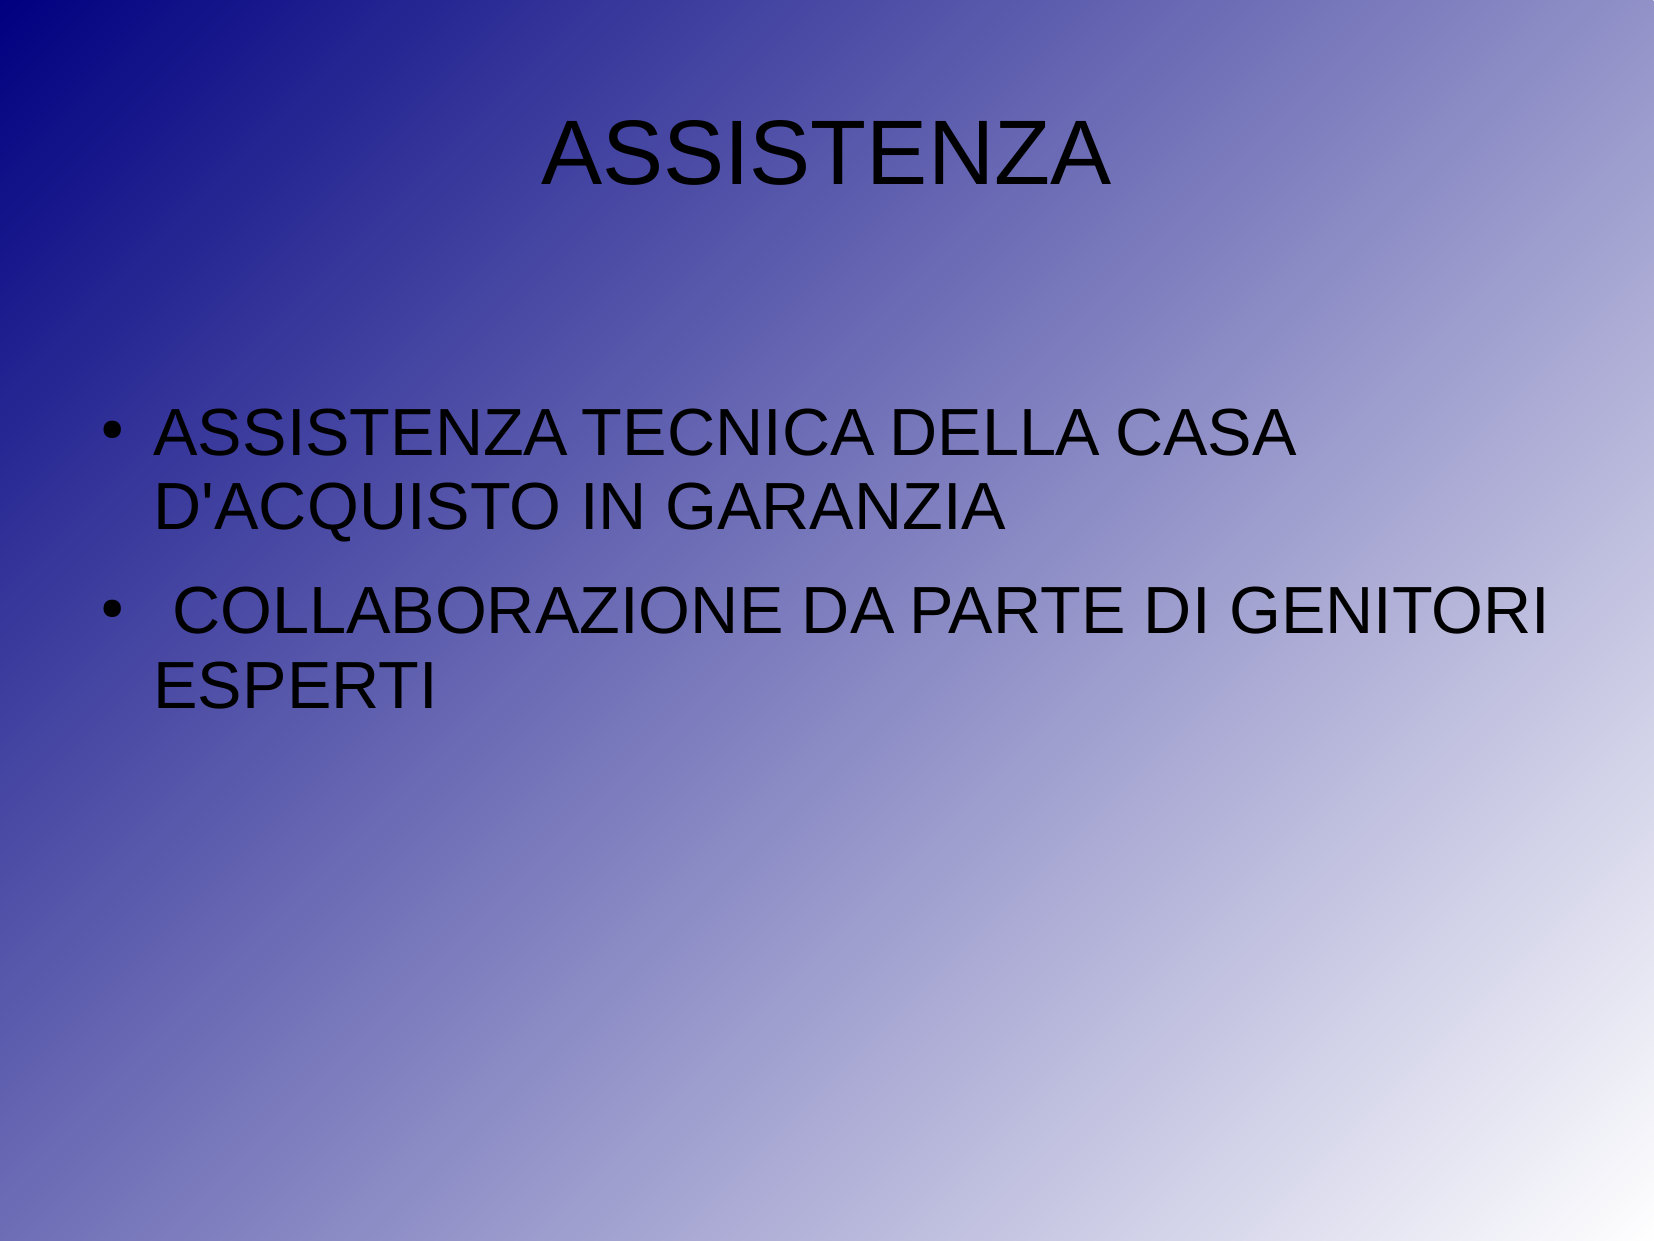

# ASSISTENZA
ASSISTENZA TECNICA DELLA CASA D'ACQUISTO IN GARANZIA
 COLLABORAZIONE DA PARTE DI GENITORI ESPERTI